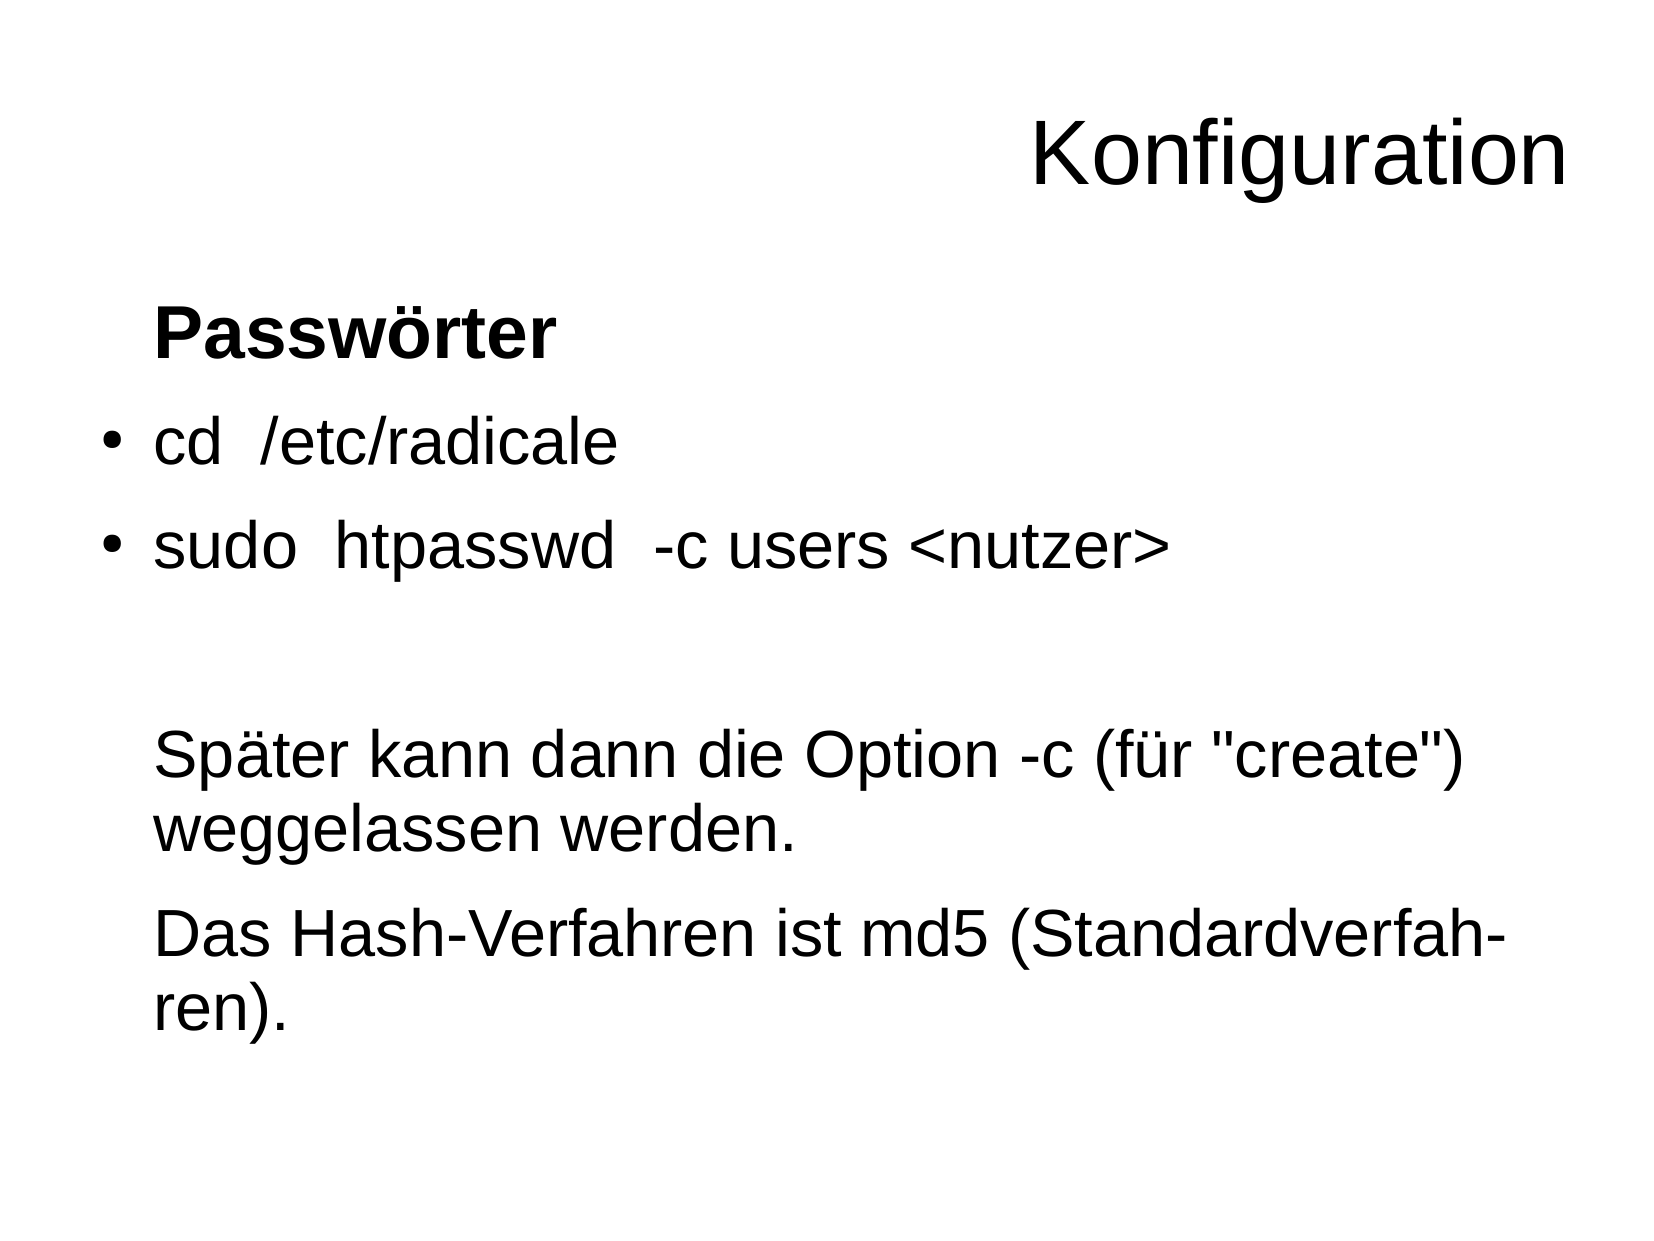

# Konfiguration
Passwörter
cd /etc/radicale
sudo htpasswd -c users <nutzer>
Später kann dann die Option -c (für "create") weggelassen werden.
Das Hash-Verfahren ist md5 (Standardverfah-ren).